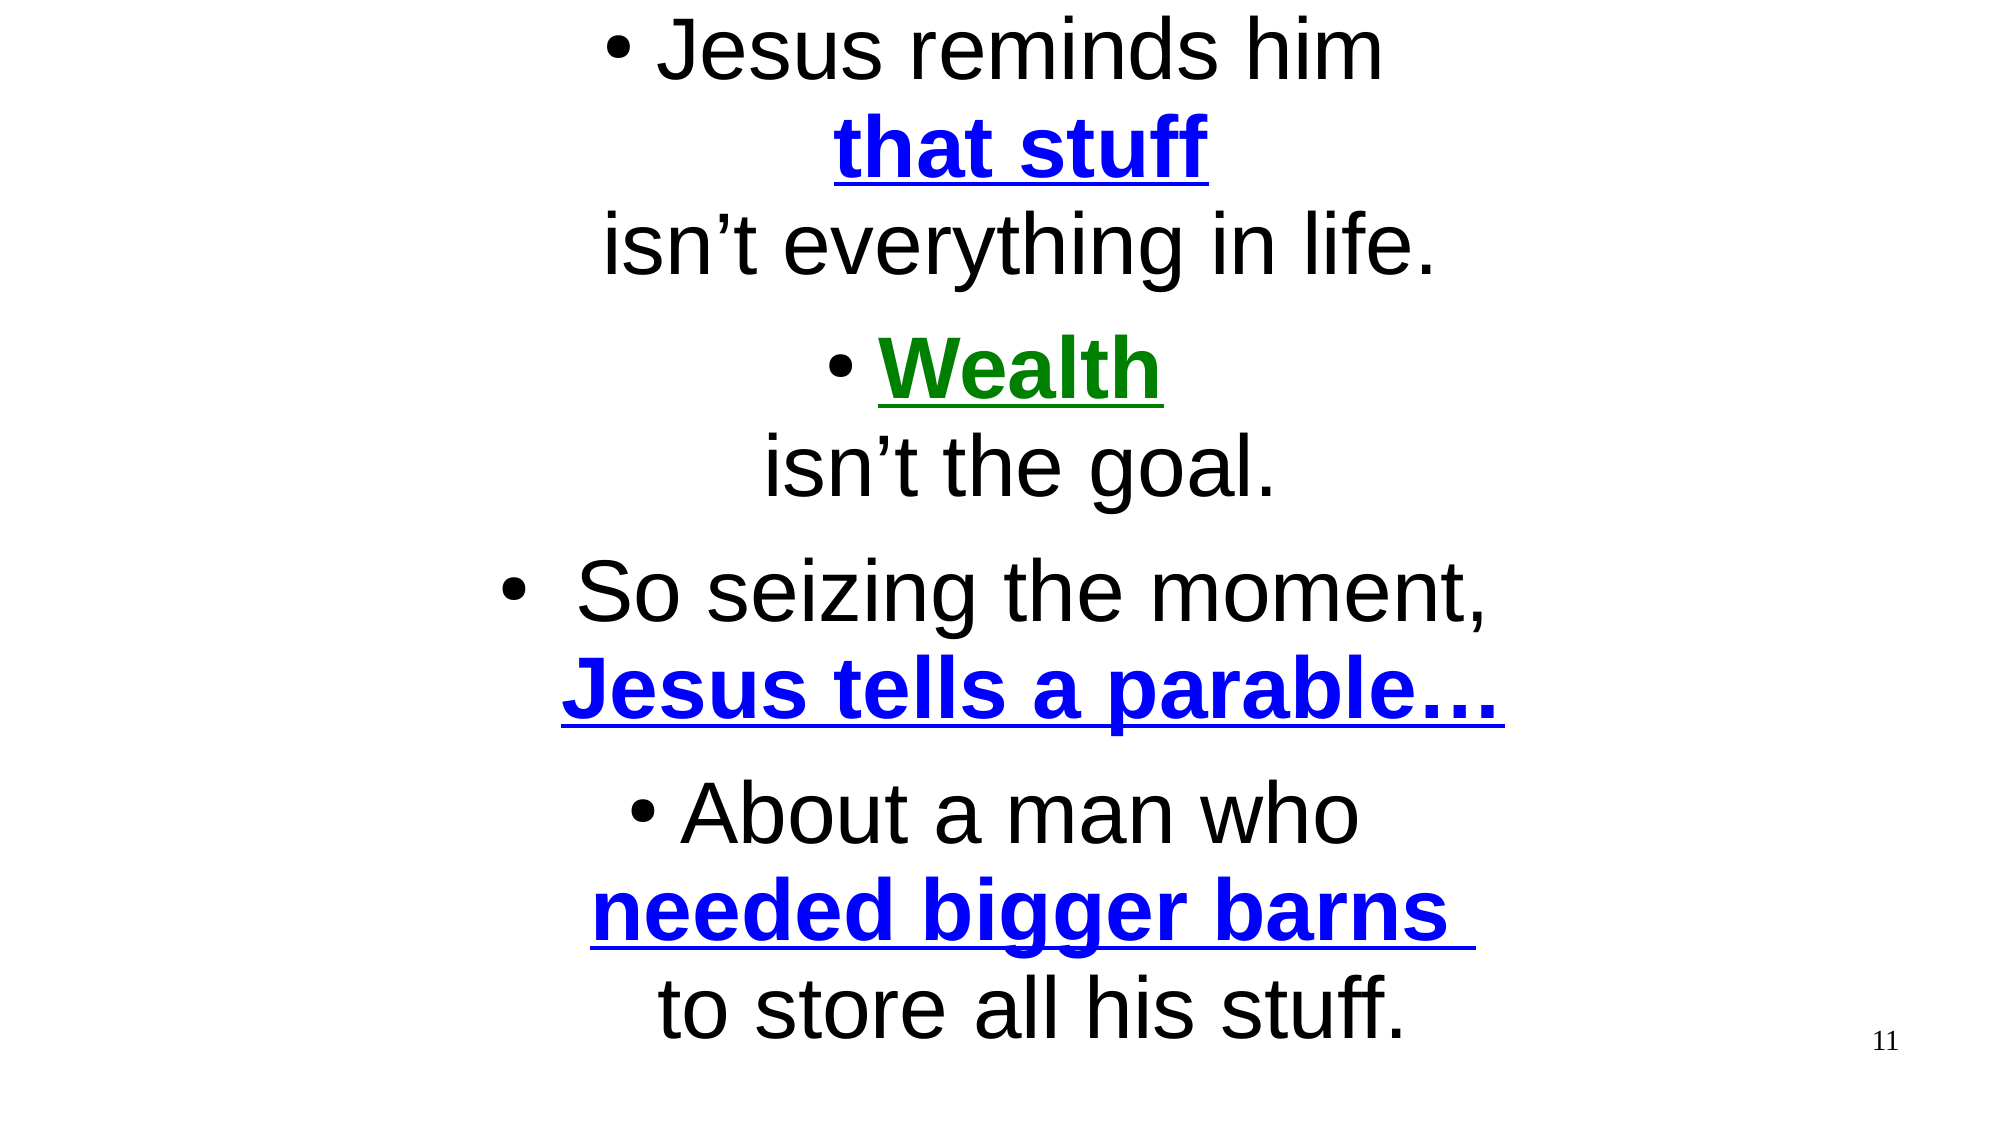

# Jesus reminds him that stuff isn’t everything in life.
Wealth
isn’t the goal.
 So seizing the moment,
Jesus tells a parable…
About a man who
needed bigger barns
to store all his stuff.
11